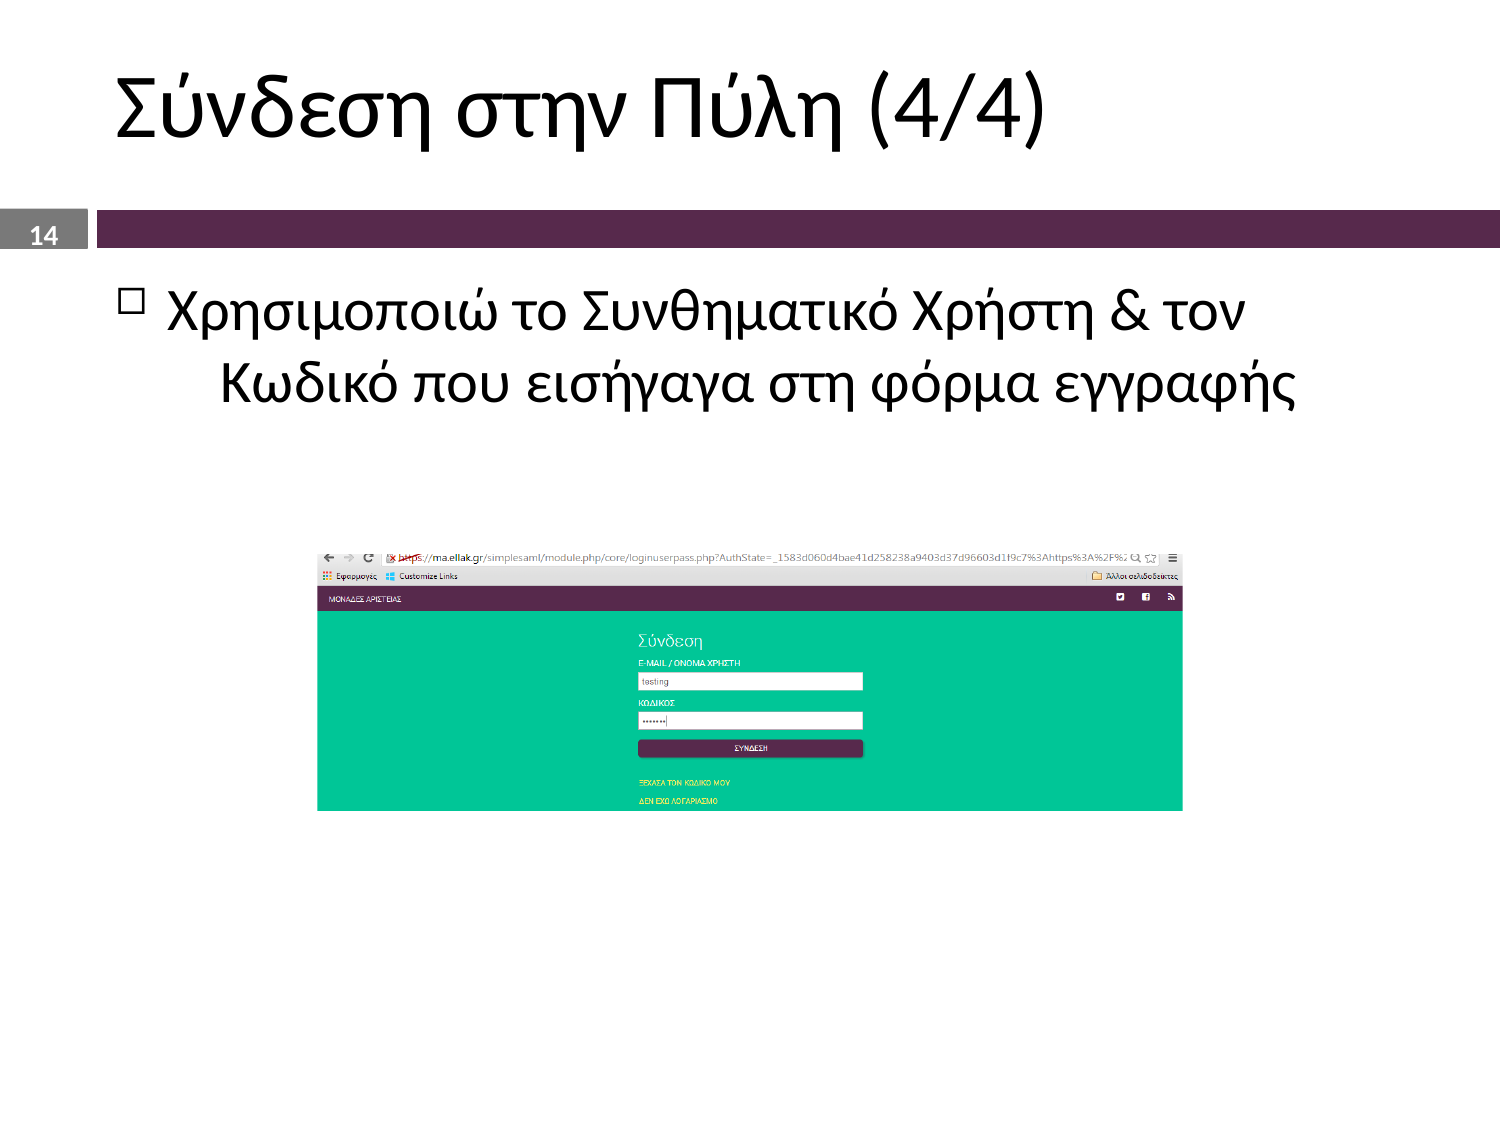

# Σύνδεση στην Πύλη (4/4)
Χρησιμοποιώ το Συνθηματικό Χρήστη & τον Κωδικό που εισήγαγα στη φόρμα εγγραφής